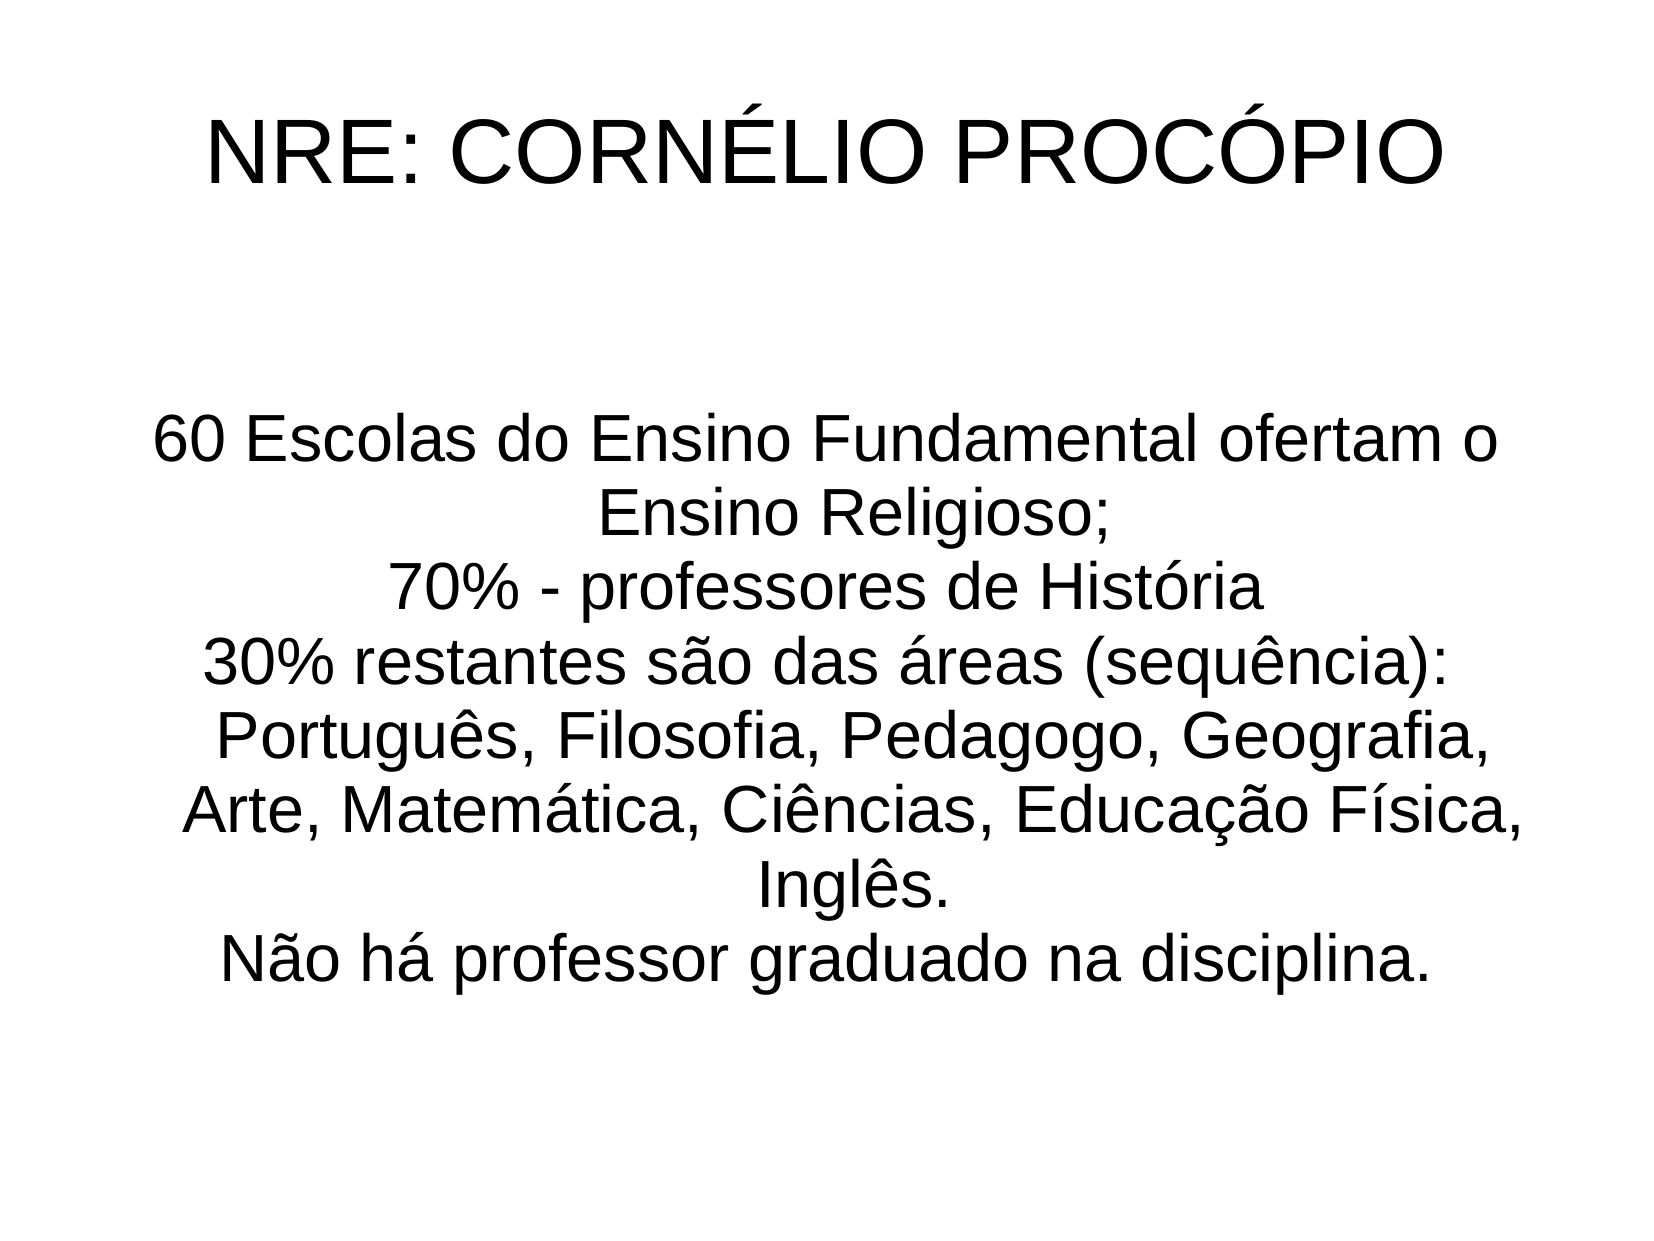

# NRE: CORNÉLIO PROCÓPIO
60 Escolas do Ensino Fundamental ofertam o Ensino Religioso;
70% - professores de História
30% restantes são das áreas (sequência): Português, Filosofia, Pedagogo, Geografia, Arte, Matemática, Ciências, Educação Física, Inglês.
Não há professor graduado na disciplina.